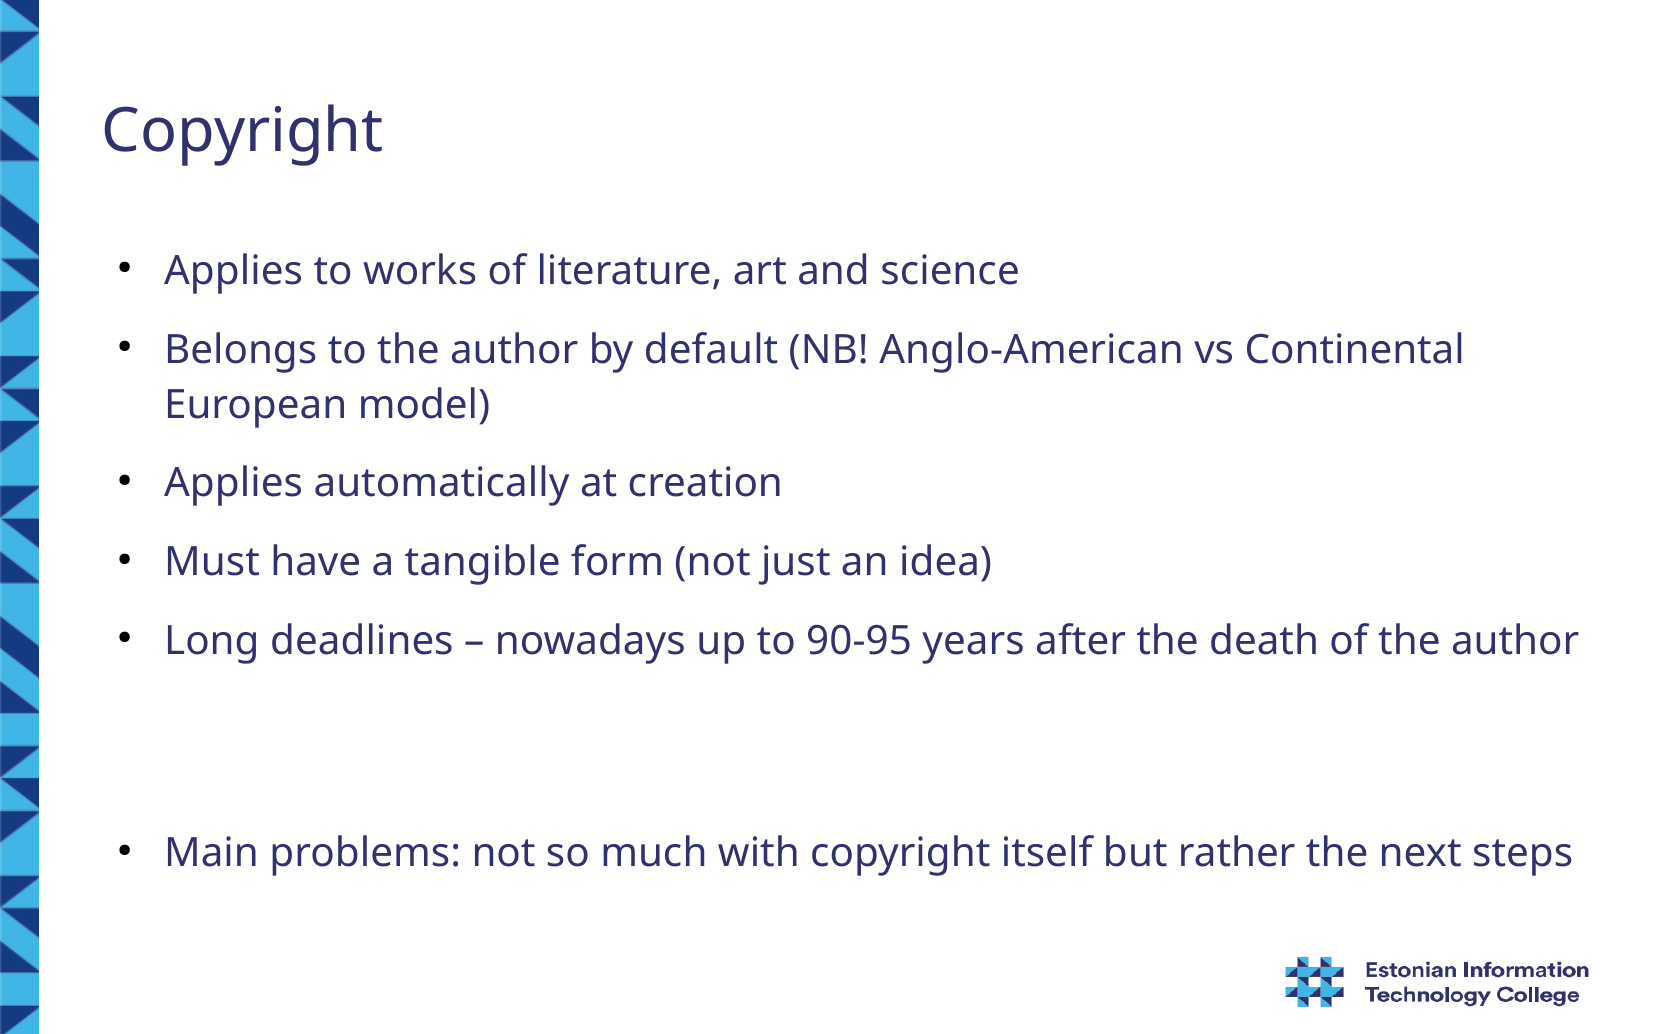

# Copyright
Applies to works of literature, art and science
Belongs to the author by default (NB! Anglo-American vs Continental European model)
Applies automatically at creation
Must have a tangible form (not just an idea)
Long deadlines – nowadays up to 90-95 years after the death of the author
Main problems: not so much with copyright itself but rather the next steps